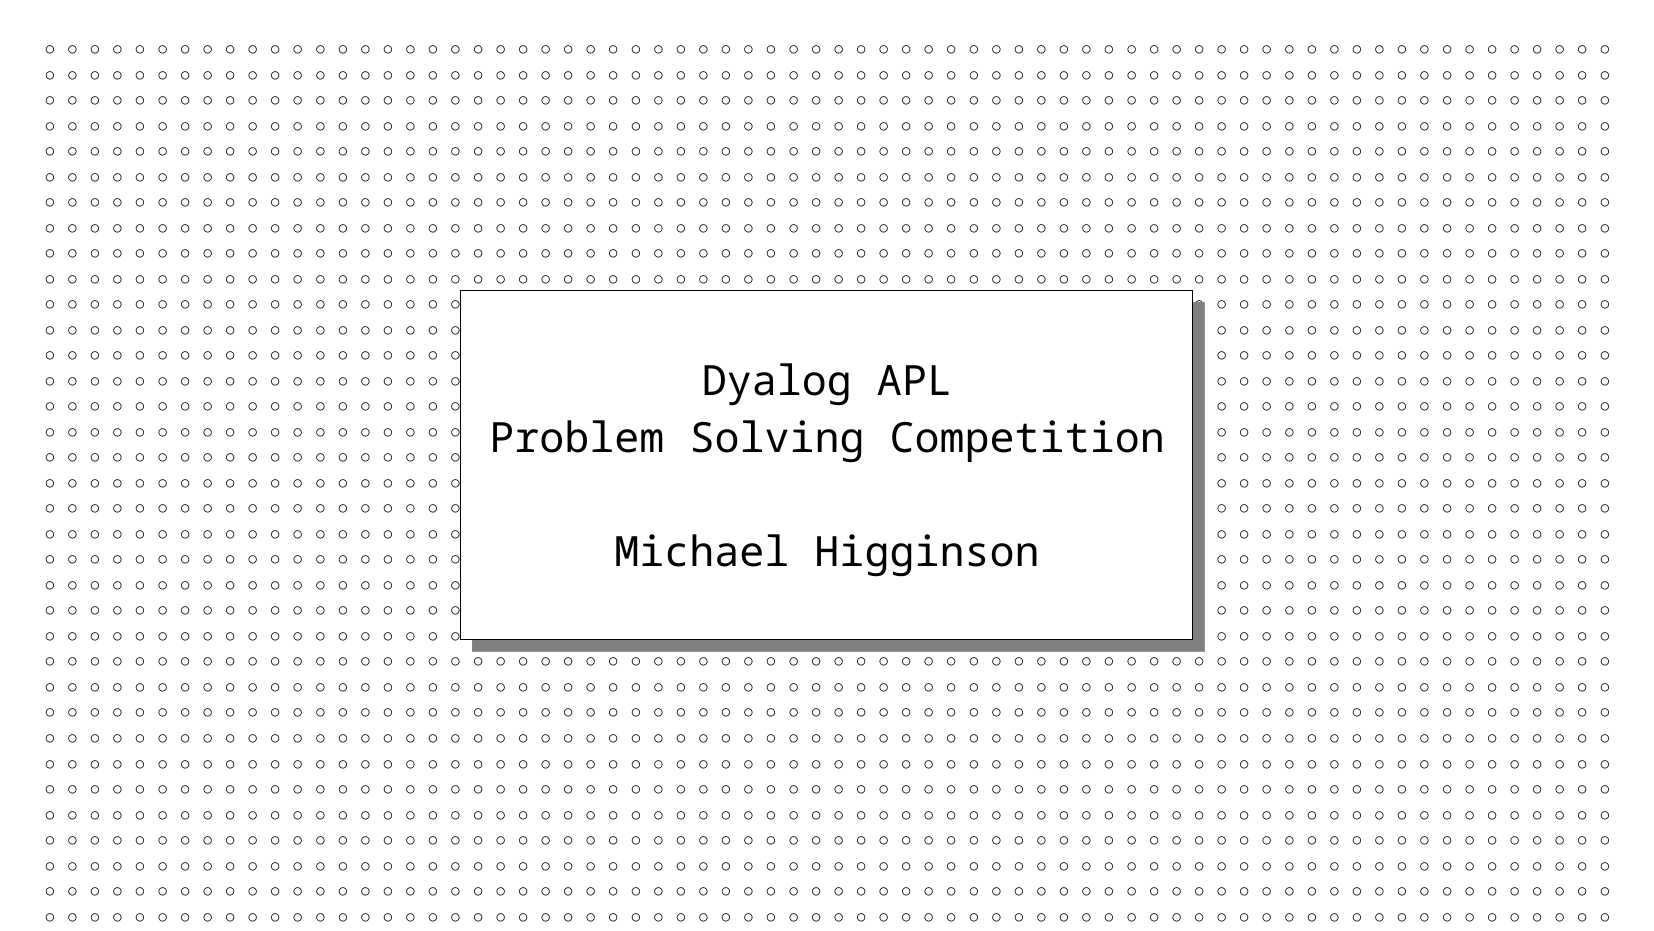

○ ○ ○ ○ ○ ○ ○ ○ ○ ○ ○ ○ ○ ○ ○ ○ ○ ○ ○ ○ ○ ○ ○ ○ ○ ○ ○ ○ ○ ○ ○ ○ ○ ○ ○ ○ ○ ○ ○ ○ ○ ○ ○ ○ ○ ○ ○ ○ ○ ○ ○ ○ ○ ○ ○ ○ ○ ○ ○ ○ ○ ○ ○ ○ ○ ○ ○ ○ ○ ○
○ ○ ○ ○ ○ ○ ○ ○ ○ ○ ○ ○ ○ ○ ○ ○ ○ ○ ○ ○ ○ ○ ○ ○ ○ ○ ○ ○ ○ ○ ○ ○ ○ ○ ○ ○ ○ ○ ○ ○ ○ ○ ○ ○ ○ ○ ○ ○ ○ ○ ○ ○ ○ ○ ○ ○ ○ ○ ○ ○ ○ ○ ○ ○ ○ ○ ○ ○ ○ ○
○ ○ ○ ○ ○ ○ ○ ○ ○ ○ ○ ○ ○ ○ ○ ○ ○ ○ ○ ○ ○ ○ ○ ○ ○ ○ ○ ○ ○ ○ ○ ○ ○ ○ ○ ○ ○ ○ ○ ○ ○ ○ ○ ○ ○ ○ ○ ○ ○ ○ ○ ○ ○ ○ ○ ○ ○ ○ ○ ○ ○ ○ ○ ○ ○ ○ ○ ○ ○ ○
○ ○ ○ ○ ○ ○ ○ ○ ○ ○ ○ ○ ○ ○ ○ ○ ○ ○ ○ ○ ○ ○ ○ ○ ○ ○ ○ ○ ○ ○ ○ ○ ○ ○ ○ ○ ○ ○ ○ ○ ○ ○ ○ ○ ○ ○ ○ ○ ○ ○ ○ ○ ○ ○ ○ ○ ○ ○ ○ ○ ○ ○ ○ ○ ○ ○ ○ ○ ○ ○
○ ○ ○ ○ ○ ○ ○ ○ ○ ○ ○ ○ ○ ○ ○ ○ ○ ○ ○ ○ ○ ○ ○ ○ ○ ○ ○ ○ ○ ○ ○ ○ ○ ○ ○ ○ ○ ○ ○ ○ ○ ○ ○ ○ ○ ○ ○ ○ ○ ○ ○ ○ ○ ○ ○ ○ ○ ○ ○ ○ ○ ○ ○ ○ ○ ○ ○ ○ ○ ○
○ ○ ○ ○ ○ ○ ○ ○ ○ ○ ○ ○ ○ ○ ○ ○ ○ ○ ○ ○ ○ ○ ○ ○ ○ ○ ○ ○ ○ ○ ○ ○ ○ ○ ○ ○ ○ ○ ○ ○ ○ ○ ○ ○ ○ ○ ○ ○ ○ ○ ○ ○ ○ ○ ○ ○ ○ ○ ○ ○ ○ ○ ○ ○ ○ ○ ○ ○ ○ ○
○ ○ ○ ○ ○ ○ ○ ○ ○ ○ ○ ○ ○ ○ ○ ○ ○ ○ ○ ○ ○ ○ ○ ○ ○ ○ ○ ○ ○ ○ ○ ○ ○ ○ ○ ○ ○ ○ ○ ○ ○ ○ ○ ○ ○ ○ ○ ○ ○ ○ ○ ○ ○ ○ ○ ○ ○ ○ ○ ○ ○ ○ ○ ○ ○ ○ ○ ○ ○ ○
○ ○ ○ ○ ○ ○ ○ ○ ○ ○ ○ ○ ○ ○ ○ ○ ○ ○ ○ ○ ○ ○ ○ ○ ○ ○ ○ ○ ○ ○ ○ ○ ○ ○ ○ ○ ○ ○ ○ ○ ○ ○ ○ ○ ○ ○ ○ ○ ○ ○ ○ ○ ○ ○ ○ ○ ○ ○ ○ ○ ○ ○ ○ ○ ○ ○ ○ ○ ○ ○
○ ○ ○ ○ ○ ○ ○ ○ ○ ○ ○ ○ ○ ○ ○ ○ ○ ○ ○ ○ ○ ○ ○ ○ ○ ○ ○ ○ ○ ○ ○ ○ ○ ○ ○ ○ ○ ○ ○ ○ ○ ○ ○ ○ ○ ○ ○ ○ ○ ○ ○ ○ ○ ○ ○ ○ ○ ○ ○ ○ ○ ○ ○ ○ ○ ○ ○ ○ ○ ○
○ ○ ○ ○ ○ ○ ○ ○ ○ ○ ○ ○ ○ ○ ○ ○ ○ ○ ○ ○ ○ ○ ○ ○ ○ ○ ○ ○ ○ ○ ○ ○ ○ ○ ○ ○ ○ ○ ○ ○ ○ ○ ○ ○ ○ ○ ○ ○ ○ ○ ○ ○ ○ ○ ○ ○ ○ ○ ○ ○ ○ ○ ○ ○ ○ ○ ○ ○ ○ ○
○ ○ ○ ○ ○ ○ ○ ○ ○ ○ ○ ○ ○ ○ ○ ○ ○ ○ ○ ○ ○ ○ ○ ○ ○ ○ ○ ○ ○ ○ ○ ○ ○ ○ ○ ○ ○ ○ ○ ○ ○ ○ ○ ○ ○ ○ ○ ○ ○ ○ ○ ○ ○ ○ ○ ○ ○ ○ ○ ○ ○ ○ ○ ○ ○ ○ ○ ○ ○ ○
○ ○ ○ ○ ○ ○ ○ ○ ○ ○ ○ ○ ○ ○ ○ ○ ○ ○ ○ ○ ○ ○ ○ ○ ○ ○ ○ ○ ○ ○ ○ ○ ○ ○ ○ ○ ○ ○ ○ ○ ○ ○ ○ ○ ○ ○ ○ ○ ○ ○ ○ ○ ○ ○ ○ ○ ○ ○ ○ ○ ○ ○ ○ ○ ○ ○ ○ ○ ○ ○
○ ○ ○ ○ ○ ○ ○ ○ ○ ○ ○ ○ ○ ○ ○ ○ ○ ○ ○ ○ ○ ○ ○ ○ ○ ○ ○ ○ ○ ○ ○ ○ ○ ○ ○ ○ ○ ○ ○ ○ ○ ○ ○ ○ ○ ○ ○ ○ ○ ○ ○ ○ ○ ○ ○ ○ ○ ○ ○ ○ ○ ○ ○ ○ ○ ○ ○ ○ ○ ○
○ ○ ○ ○ ○ ○ ○ ○ ○ ○ ○ ○ ○ ○ ○ ○ ○ ○ ○ ○ ○ ○ ○ ○ ○ ○ ○ ○ ○ ○ ○ ○ ○ ○ ○ ○ ○ ○ ○ ○ ○ ○ ○ ○ ○ ○ ○ ○ ○ ○ ○ ○ ○ ○ ○ ○ ○ ○ ○ ○ ○ ○ ○ ○ ○ ○ ○ ○ ○ ○
○ ○ ○ ○ ○ ○ ○ ○ ○ ○ ○ ○ ○ ○ ○ ○ ○ ○ ○ ○ ○ ○ ○ ○ ○ ○ ○ ○ ○ ○ ○ ○ ○ ○ ○ ○ ○ ○ ○ ○ ○ ○ ○ ○ ○ ○ ○ ○ ○ ○ ○ ○ ○ ○ ○ ○ ○ ○ ○ ○ ○ ○ ○ ○ ○ ○ ○ ○ ○ ○
○ ○ ○ ○ ○ ○ ○ ○ ○ ○ ○ ○ ○ ○ ○ ○ ○ ○ ○ ○ ○ ○ ○ ○ ○ ○ ○ ○ ○ ○ ○ ○ ○ ○ ○ ○ ○ ○ ○ ○ ○ ○ ○ ○ ○ ○ ○ ○ ○ ○ ○ ○ ○ ○ ○ ○ ○ ○ ○ ○ ○ ○ ○ ○ ○ ○ ○ ○ ○ ○
○ ○ ○ ○ ○ ○ ○ ○ ○ ○ ○ ○ ○ ○ ○ ○ ○ ○ ○ ○ ○ ○ ○ ○ ○ ○ ○ ○ ○ ○ ○ ○ ○ ○ ○ ○ ○ ○ ○ ○ ○ ○ ○ ○ ○ ○ ○ ○ ○ ○ ○ ○ ○ ○ ○ ○ ○ ○ ○ ○ ○ ○ ○ ○ ○ ○ ○ ○ ○ ○
○ ○ ○ ○ ○ ○ ○ ○ ○ ○ ○ ○ ○ ○ ○ ○ ○ ○ ○ ○ ○ ○ ○ ○ ○ ○ ○ ○ ○ ○ ○ ○ ○ ○ ○ ○ ○ ○ ○ ○ ○ ○ ○ ○ ○ ○ ○ ○ ○ ○ ○ ○ ○ ○ ○ ○ ○ ○ ○ ○ ○ ○ ○ ○ ○ ○ ○ ○ ○ ○
○ ○ ○ ○ ○ ○ ○ ○ ○ ○ ○ ○ ○ ○ ○ ○ ○ ○ ○ ○ ○ ○ ○ ○ ○ ○ ○ ○ ○ ○ ○ ○ ○ ○ ○ ○ ○ ○ ○ ○ ○ ○ ○ ○ ○ ○ ○ ○ ○ ○ ○ ○ ○ ○ ○ ○ ○ ○ ○ ○ ○ ○ ○ ○ ○ ○ ○ ○ ○ ○
○ ○ ○ ○ ○ ○ ○ ○ ○ ○ ○ ○ ○ ○ ○ ○ ○ ○ ○ ○ ○ ○ ○ ○ ○ ○ ○ ○ ○ ○ ○ ○ ○ ○ ○ ○ ○ ○ ○ ○ ○ ○ ○ ○ ○ ○ ○ ○ ○ ○ ○ ○ ○ ○ ○ ○ ○ ○ ○ ○ ○ ○ ○ ○ ○ ○ ○ ○ ○ ○
○ ○ ○ ○ ○ ○ ○ ○ ○ ○ ○ ○ ○ ○ ○ ○ ○ ○ ○ ○ ○ ○ ○ ○ ○ ○ ○ ○ ○ ○ ○ ○ ○ ○ ○ ○ ○ ○ ○ ○ ○ ○ ○ ○ ○ ○ ○ ○ ○ ○ ○ ○ ○ ○ ○ ○ ○ ○ ○ ○ ○ ○ ○ ○ ○ ○ ○ ○ ○ ○
○ ○ ○ ○ ○ ○ ○ ○ ○ ○ ○ ○ ○ ○ ○ ○ ○ ○ ○ ○ ○ ○ ○ ○ ○ ○ ○ ○ ○ ○ ○ ○ ○ ○ ○ ○ ○ ○ ○ ○ ○ ○ ○ ○ ○ ○ ○ ○ ○ ○ ○ ○ ○ ○ ○ ○ ○ ○ ○ ○ ○ ○ ○ ○ ○ ○ ○ ○ ○ ○
○ ○ ○ ○ ○ ○ ○ ○ ○ ○ ○ ○ ○ ○ ○ ○ ○ ○ ○ ○ ○ ○ ○ ○ ○ ○ ○ ○ ○ ○ ○ ○ ○ ○ ○ ○ ○ ○ ○ ○ ○ ○ ○ ○ ○ ○ ○ ○ ○ ○ ○ ○ ○ ○ ○ ○ ○ ○ ○ ○ ○ ○ ○ ○ ○ ○ ○ ○ ○ ○
○ ○ ○ ○ ○ ○ ○ ○ ○ ○ ○ ○ ○ ○ ○ ○ ○ ○ ○ ○ ○ ○ ○ ○ ○ ○ ○ ○ ○ ○ ○ ○ ○ ○ ○ ○ ○ ○ ○ ○ ○ ○ ○ ○ ○ ○ ○ ○ ○ ○ ○ ○ ○ ○ ○ ○ ○ ○ ○ ○ ○ ○ ○ ○ ○ ○ ○ ○ ○ ○
○ ○ ○ ○ ○ ○ ○ ○ ○ ○ ○ ○ ○ ○ ○ ○ ○ ○ ○ ○ ○ ○ ○ ○ ○ ○ ○ ○ ○ ○ ○ ○ ○ ○ ○ ○ ○ ○ ○ ○ ○ ○ ○ ○ ○ ○ ○ ○ ○ ○ ○ ○ ○ ○ ○ ○ ○ ○ ○ ○ ○ ○ ○ ○ ○ ○ ○ ○ ○ ○
○ ○ ○ ○ ○ ○ ○ ○ ○ ○ ○ ○ ○ ○ ○ ○ ○ ○ ○ ○ ○ ○ ○ ○ ○ ○ ○ ○ ○ ○ ○ ○ ○ ○ ○ ○ ○ ○ ○ ○ ○ ○ ○ ○ ○ ○ ○ ○ ○ ○ ○ ○ ○ ○ ○ ○ ○ ○ ○ ○ ○ ○ ○ ○ ○ ○ ○ ○ ○ ○
○ ○ ○ ○ ○ ○ ○ ○ ○ ○ ○ ○ ○ ○ ○ ○ ○ ○ ○ ○ ○ ○ ○ ○ ○ ○ ○ ○ ○ ○ ○ ○ ○ ○ ○ ○ ○ ○ ○ ○ ○ ○ ○ ○ ○ ○ ○ ○ ○ ○ ○ ○ ○ ○ ○ ○ ○ ○ ○ ○ ○ ○ ○ ○ ○ ○ ○ ○ ○ ○
○ ○ ○ ○ ○ ○ ○ ○ ○ ○ ○ ○ ○ ○ ○ ○ ○ ○ ○ ○ ○ ○ ○ ○ ○ ○ ○ ○ ○ ○ ○ ○ ○ ○ ○ ○ ○ ○ ○ ○ ○ ○ ○ ○ ○ ○ ○ ○ ○ ○ ○ ○ ○ ○ ○ ○ ○ ○ ○ ○ ○ ○ ○ ○ ○ ○ ○ ○ ○ ○
○ ○ ○ ○ ○ ○ ○ ○ ○ ○ ○ ○ ○ ○ ○ ○ ○ ○ ○ ○ ○ ○ ○ ○ ○ ○ ○ ○ ○ ○ ○ ○ ○ ○ ○ ○ ○ ○ ○ ○ ○ ○ ○ ○ ○ ○ ○ ○ ○ ○ ○ ○ ○ ○ ○ ○ ○ ○ ○ ○ ○ ○ ○ ○ ○ ○ ○ ○ ○ ○
○ ○ ○ ○ ○ ○ ○ ○ ○ ○ ○ ○ ○ ○ ○ ○ ○ ○ ○ ○ ○ ○ ○ ○ ○ ○ ○ ○ ○ ○ ○ ○ ○ ○ ○ ○ ○ ○ ○ ○ ○ ○ ○ ○ ○ ○ ○ ○ ○ ○ ○ ○ ○ ○ ○ ○ ○ ○ ○ ○ ○ ○ ○ ○ ○ ○ ○ ○ ○ ○
○ ○ ○ ○ ○ ○ ○ ○ ○ ○ ○ ○ ○ ○ ○ ○ ○ ○ ○ ○ ○ ○ ○ ○ ○ ○ ○ ○ ○ ○ ○ ○ ○ ○ ○ ○ ○ ○ ○ ○ ○ ○ ○ ○ ○ ○ ○ ○ ○ ○ ○ ○ ○ ○ ○ ○ ○ ○ ○ ○ ○ ○ ○ ○ ○ ○ ○ ○ ○ ○
○ ○ ○ ○ ○ ○ ○ ○ ○ ○ ○ ○ ○ ○ ○ ○ ○ ○ ○ ○ ○ ○ ○ ○ ○ ○ ○ ○ ○ ○ ○ ○ ○ ○ ○ ○ ○ ○ ○ ○ ○ ○ ○ ○ ○ ○ ○ ○ ○ ○ ○ ○ ○ ○ ○ ○ ○ ○ ○ ○ ○ ○ ○ ○ ○ ○ ○ ○ ○ ○
○ ○ ○ ○ ○ ○ ○ ○ ○ ○ ○ ○ ○ ○ ○ ○ ○ ○ ○ ○ ○ ○ ○ ○ ○ ○ ○ ○ ○ ○ ○ ○ ○ ○ ○ ○ ○ ○ ○ ○ ○ ○ ○ ○ ○ ○ ○ ○ ○ ○ ○ ○ ○ ○ ○ ○ ○ ○ ○ ○ ○ ○ ○ ○ ○ ○ ○ ○ ○ ○
○ ○ ○ ○ ○ ○ ○ ○ ○ ○ ○ ○ ○ ○ ○ ○ ○ ○ ○ ○ ○ ○ ○ ○ ○ ○ ○ ○ ○ ○ ○ ○ ○ ○ ○ ○ ○ ○ ○ ○ ○ ○ ○ ○ ○ ○ ○ ○ ○ ○ ○ ○ ○ ○ ○ ○ ○ ○ ○ ○ ○ ○ ○ ○ ○ ○ ○ ○ ○ ○
○ ○ ○ ○ ○ ○ ○ ○ ○ ○ ○ ○ ○ ○ ○ ○ ○ ○ ○ ○ ○ ○ ○ ○ ○ ○ ○ ○ ○ ○ ○ ○ ○ ○ ○ ○ ○ ○ ○ ○ ○ ○ ○ ○ ○ ○ ○ ○ ○ ○ ○ ○ ○ ○ ○ ○ ○ ○ ○ ○ ○ ○ ○ ○ ○ ○ ○ ○ ○ ○
○ ○ ○ ○ ○ ○ ○ ○ ○ ○ ○ ○ ○ ○ ○ ○ ○ ○ ○ ○ ○ ○ ○ ○ ○ ○ ○ ○ ○ ○ ○ ○ ○ ○ ○ ○ ○ ○ ○ ○ ○ ○ ○ ○ ○ ○ ○ ○ ○ ○ ○ ○ ○ ○ ○ ○ ○ ○ ○ ○ ○ ○ ○ ○ ○ ○ ○ ○ ○ ○
○ ○ ○ ○ ○ ○ ○ ○ ○ ○ ○ ○ ○ ○ ○ ○ ○ ○ ○ ○ ○ ○ ○ ○ ○ ○ ○ ○ ○ ○ ○ ○ ○ ○ ○ ○ ○ ○ ○ ○ ○ ○ ○ ○ ○ ○ ○ ○ ○ ○ ○ ○ ○ ○ ○ ○ ○ ○ ○ ○ ○ ○ ○ ○ ○ ○ ○ ○ ○ ○
○ ○ ○ ○ ○ ○ ○ ○ ○ ○ ○ ○ ○ ○ ○ ○ ○ ○ ○ ○ ○ ○ ○ ○ ○ ○ ○ ○ ○ ○ ○ ○ ○ ○ ○ ○ ○ ○ ○ ○ ○ ○ ○ ○ ○ ○ ○ ○ ○ ○ ○ ○ ○ ○ ○ ○ ○ ○ ○ ○ ○ ○ ○ ○ ○ ○ ○ ○ ○ ○
○ ○ ○ ○ ○ ○ ○ ○ ○ ○ ○ ○ ○ ○ ○ ○ ○ ○ ○ ○ ○ ○ ○ ○ ○ ○ ○ ○ ○ ○ ○ ○ ○ ○ ○ ○ ○ ○ ○ ○ ○ ○ ○ ○ ○ ○ ○ ○ ○ ○ ○ ○ ○ ○ ○ ○ ○ ○ ○ ○ ○ ○ ○ ○ ○ ○ ○ ○ ○ ○
○ ○ ○ ○ ○ ○ ○ ○ ○ ○ ○ ○ ○ ○ ○ ○ ○ ○ ○ ○ ○ ○ ○ ○ ○ ○ ○ ○ ○ ○ ○ ○ ○ ○ ○ ○ ○ ○ ○ ○ ○ ○ ○ ○ ○ ○ ○ ○ ○ ○ ○ ○ ○ ○ ○ ○ ○ ○ ○ ○ ○ ○ ○ ○ ○ ○ ○ ○ ○ ○
Dyalog APL
Problem Solving Competition
Michael Higginson